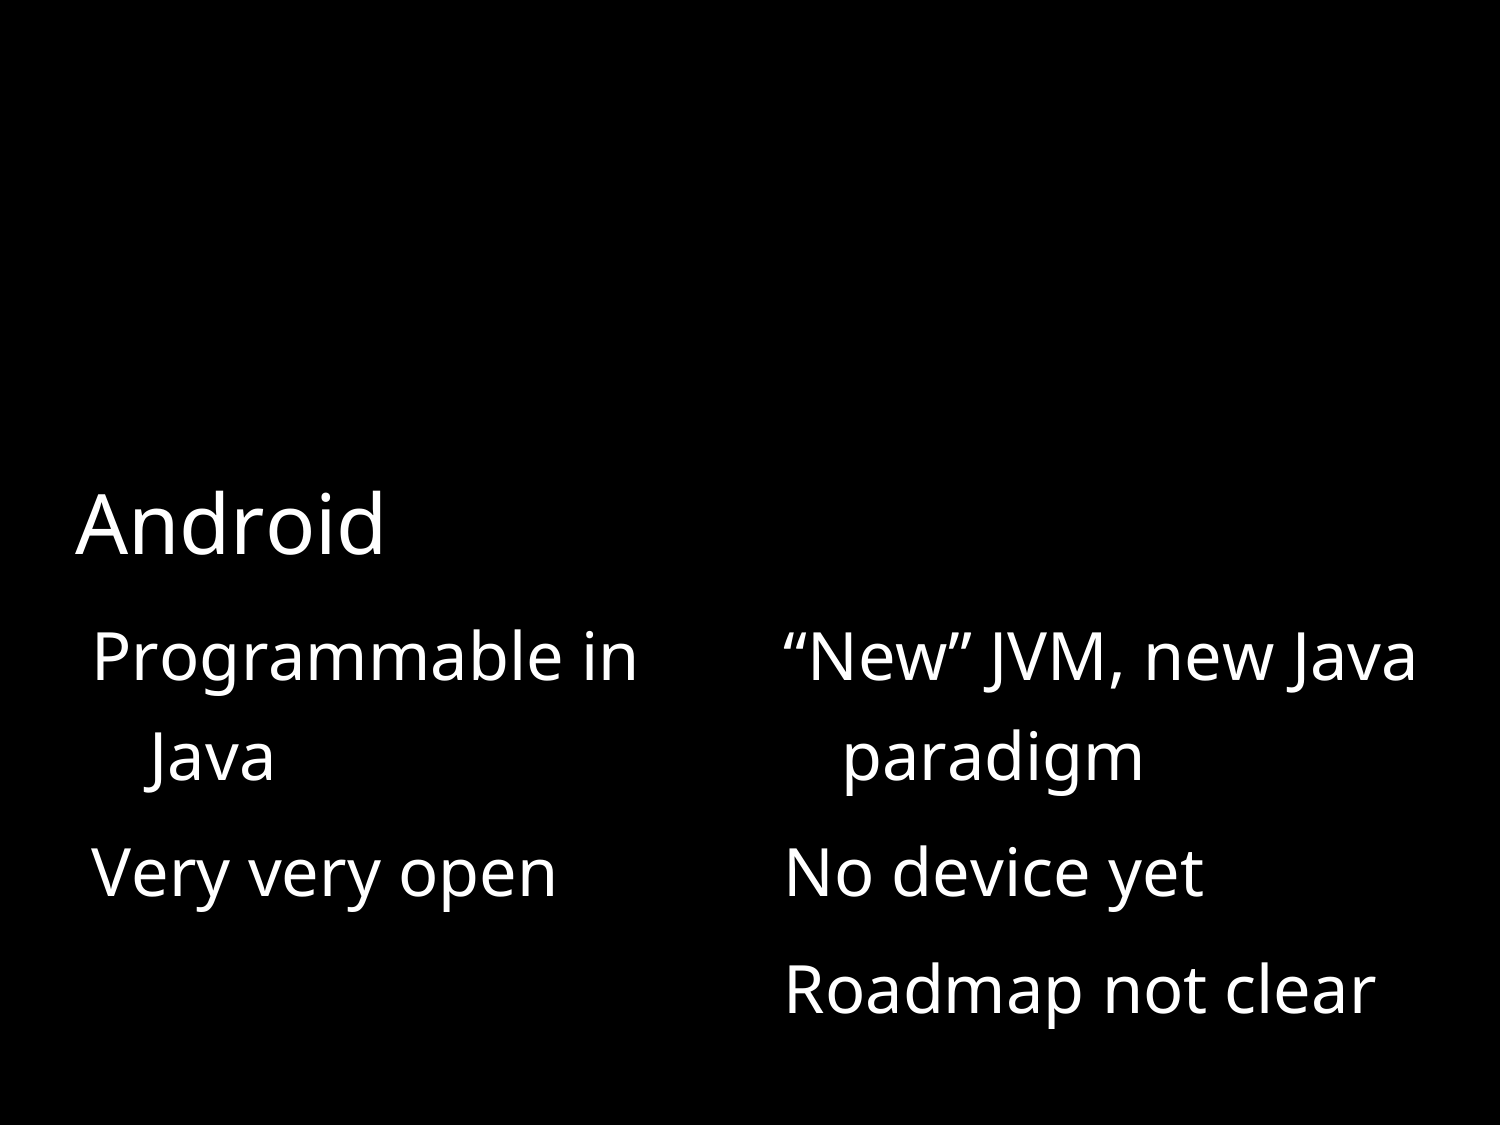

# Android
Programmable in Java
Very very open
“New” JVM, new Java paradigm
No device yet
Roadmap not clear